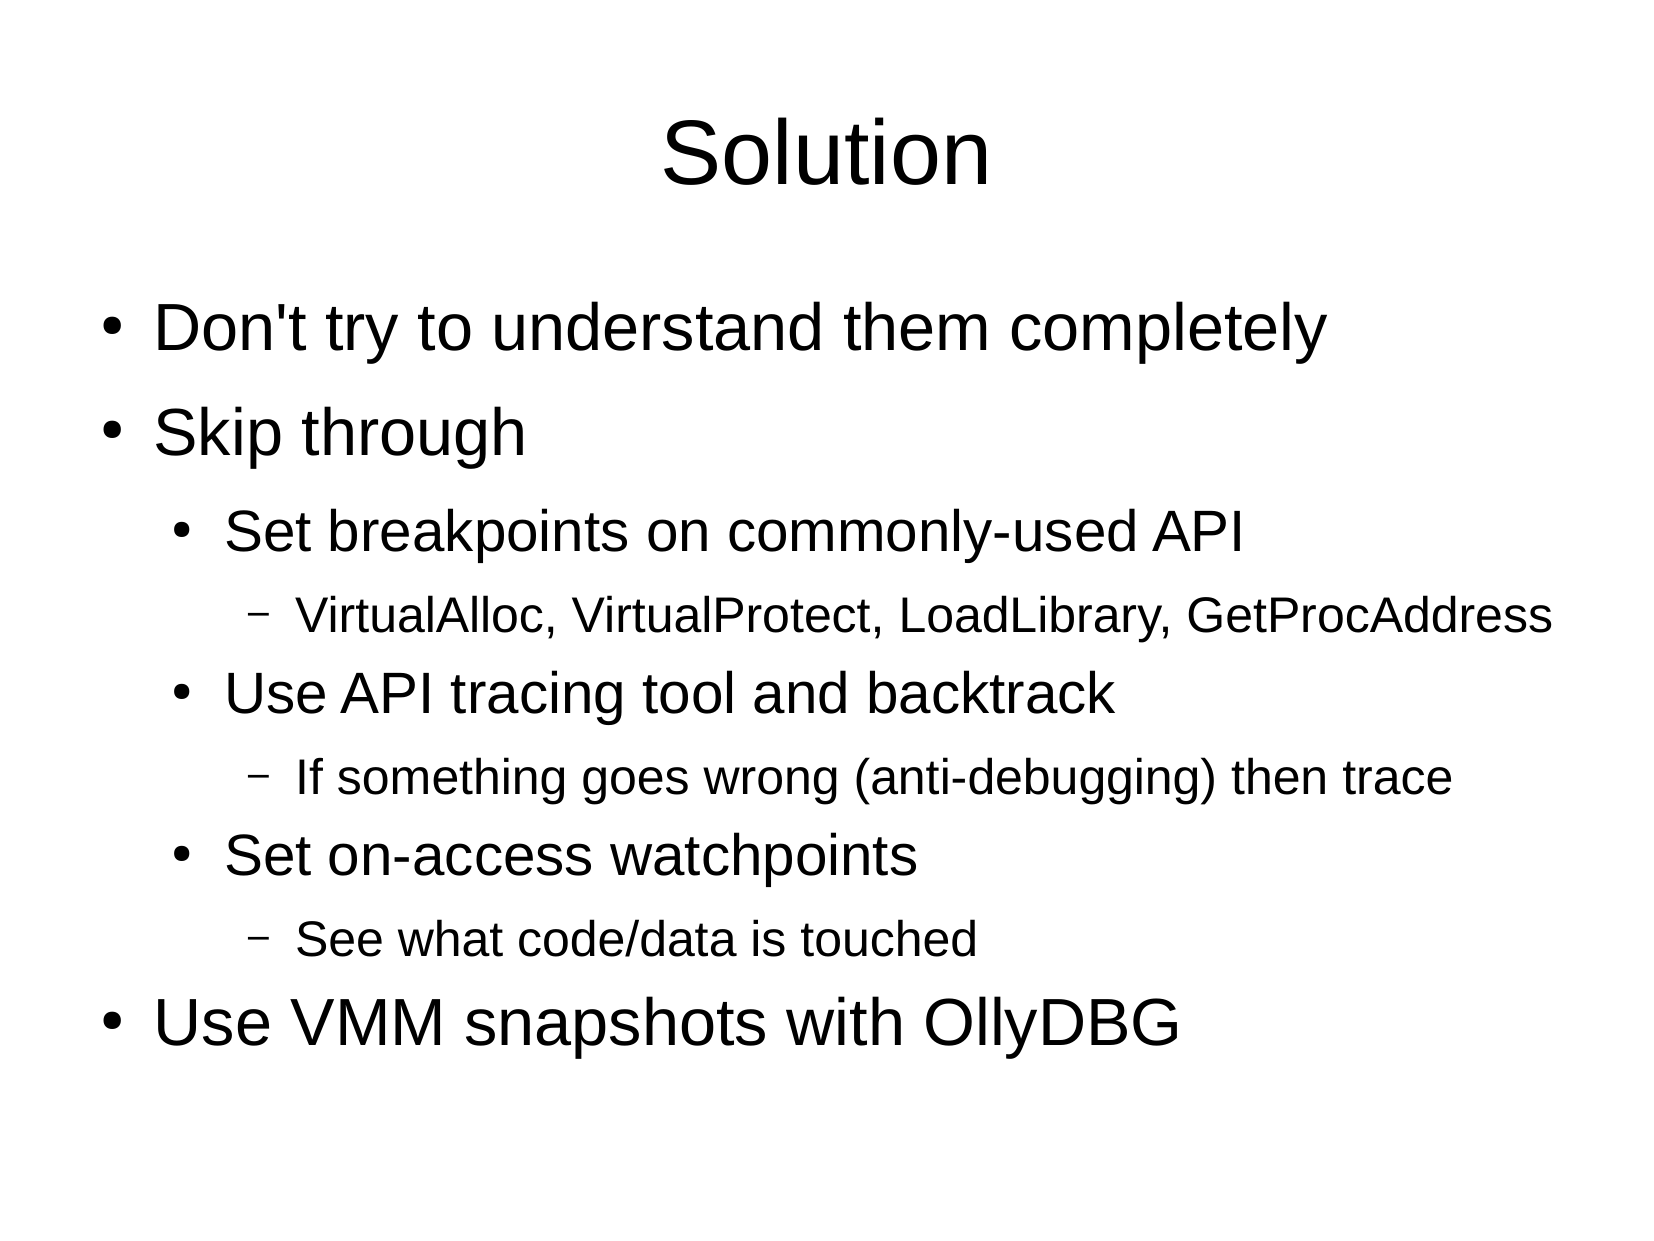

# Solution
Don't try to understand them completely
Skip through
Set breakpoints on commonly-used API
VirtualAlloc, VirtualProtect, LoadLibrary, GetProcAddress
Use API tracing tool and backtrack
If something goes wrong (anti-debugging) then trace
Set on-access watchpoints
See what code/data is touched
Use VMM snapshots with OllyDBG